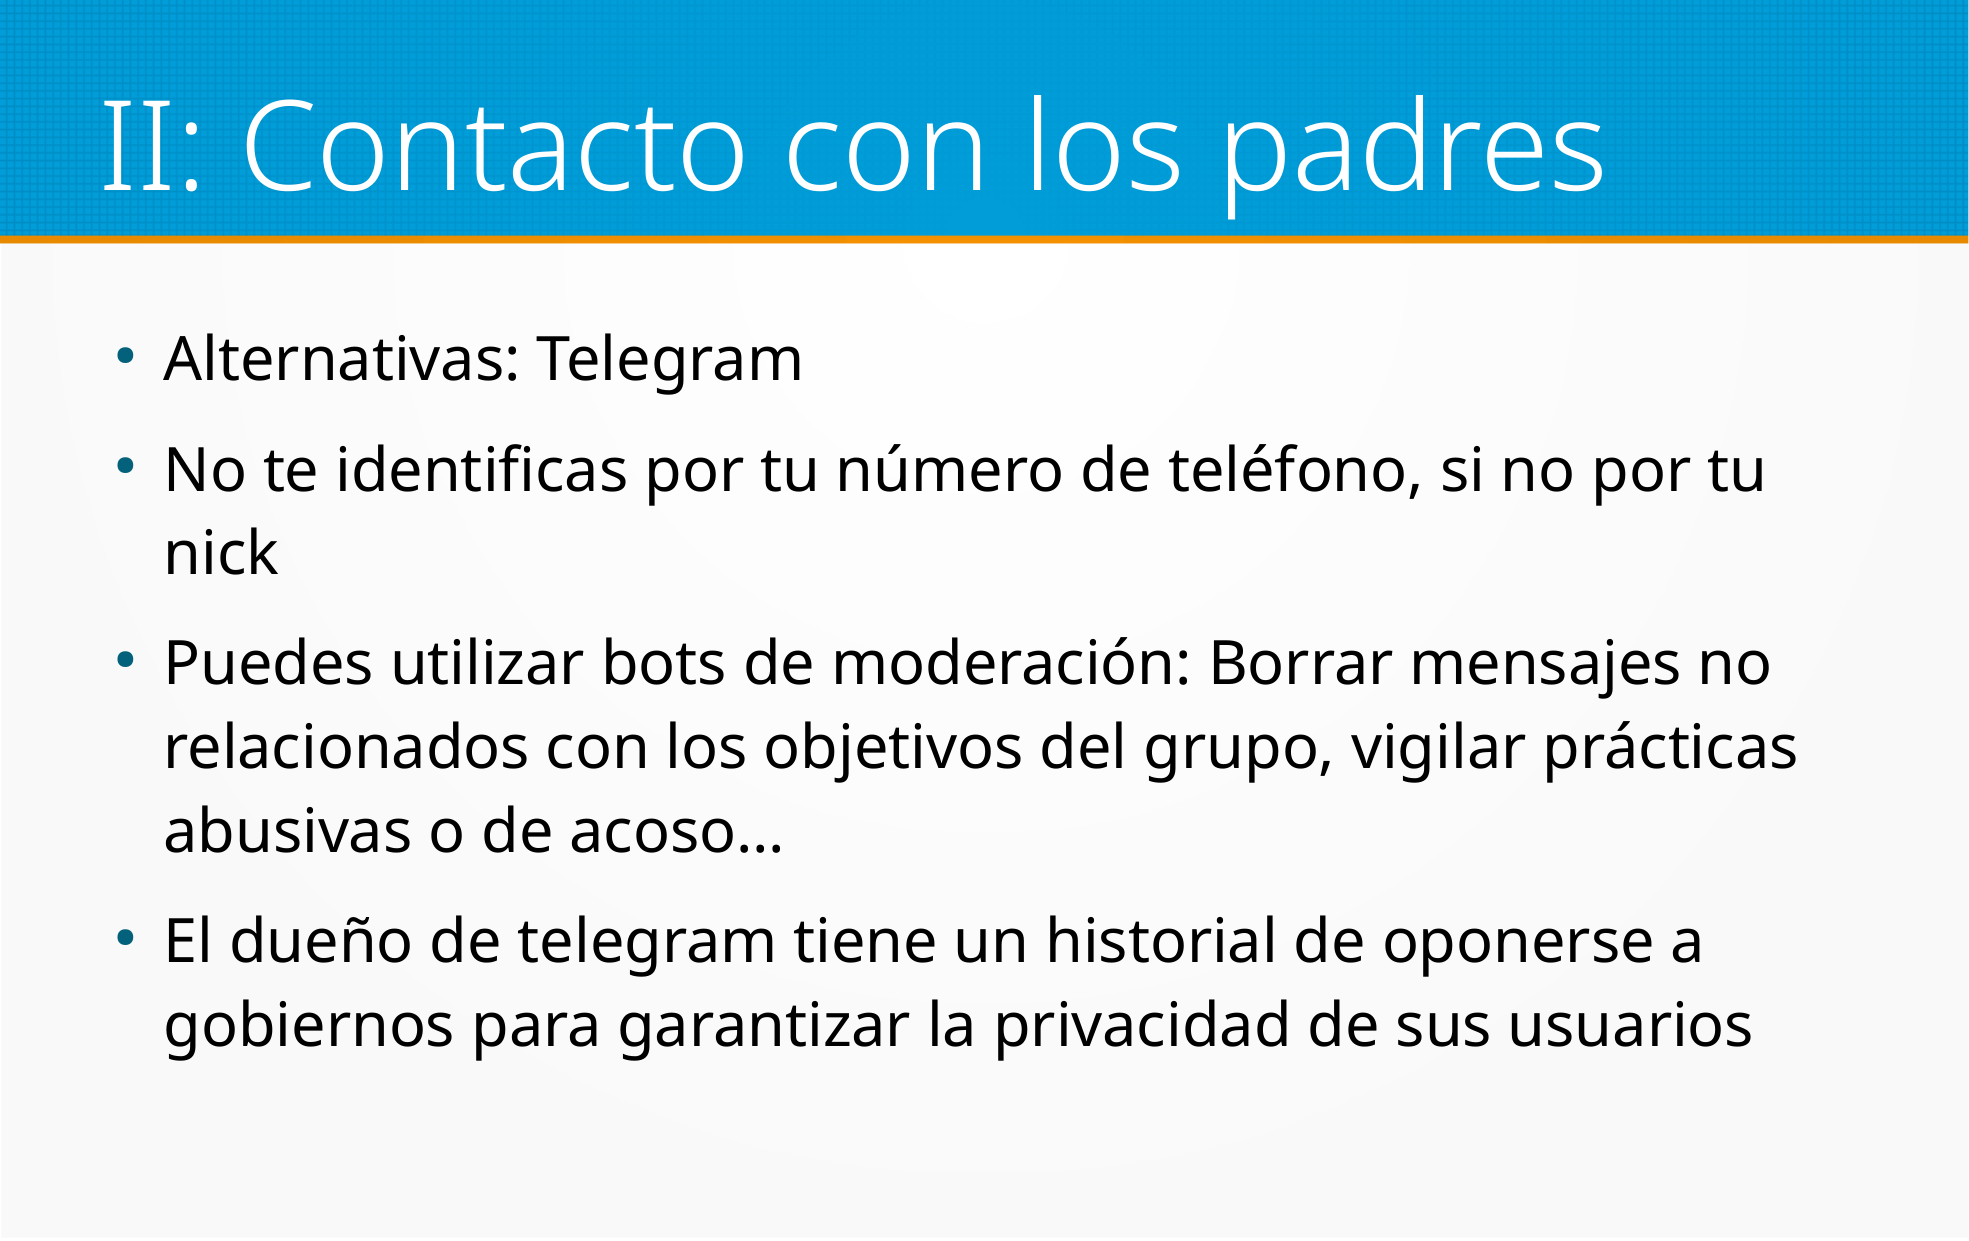

# II: Contacto con los padres
Alternativas: Telegram
No te identificas por tu número de teléfono, si no por tu nick
Puedes utilizar bots de moderación: Borrar mensajes no relacionados con los objetivos del grupo, vigilar prácticas abusivas o de acoso…
El dueño de telegram tiene un historial de oponerse a gobiernos para garantizar la privacidad de sus usuarios